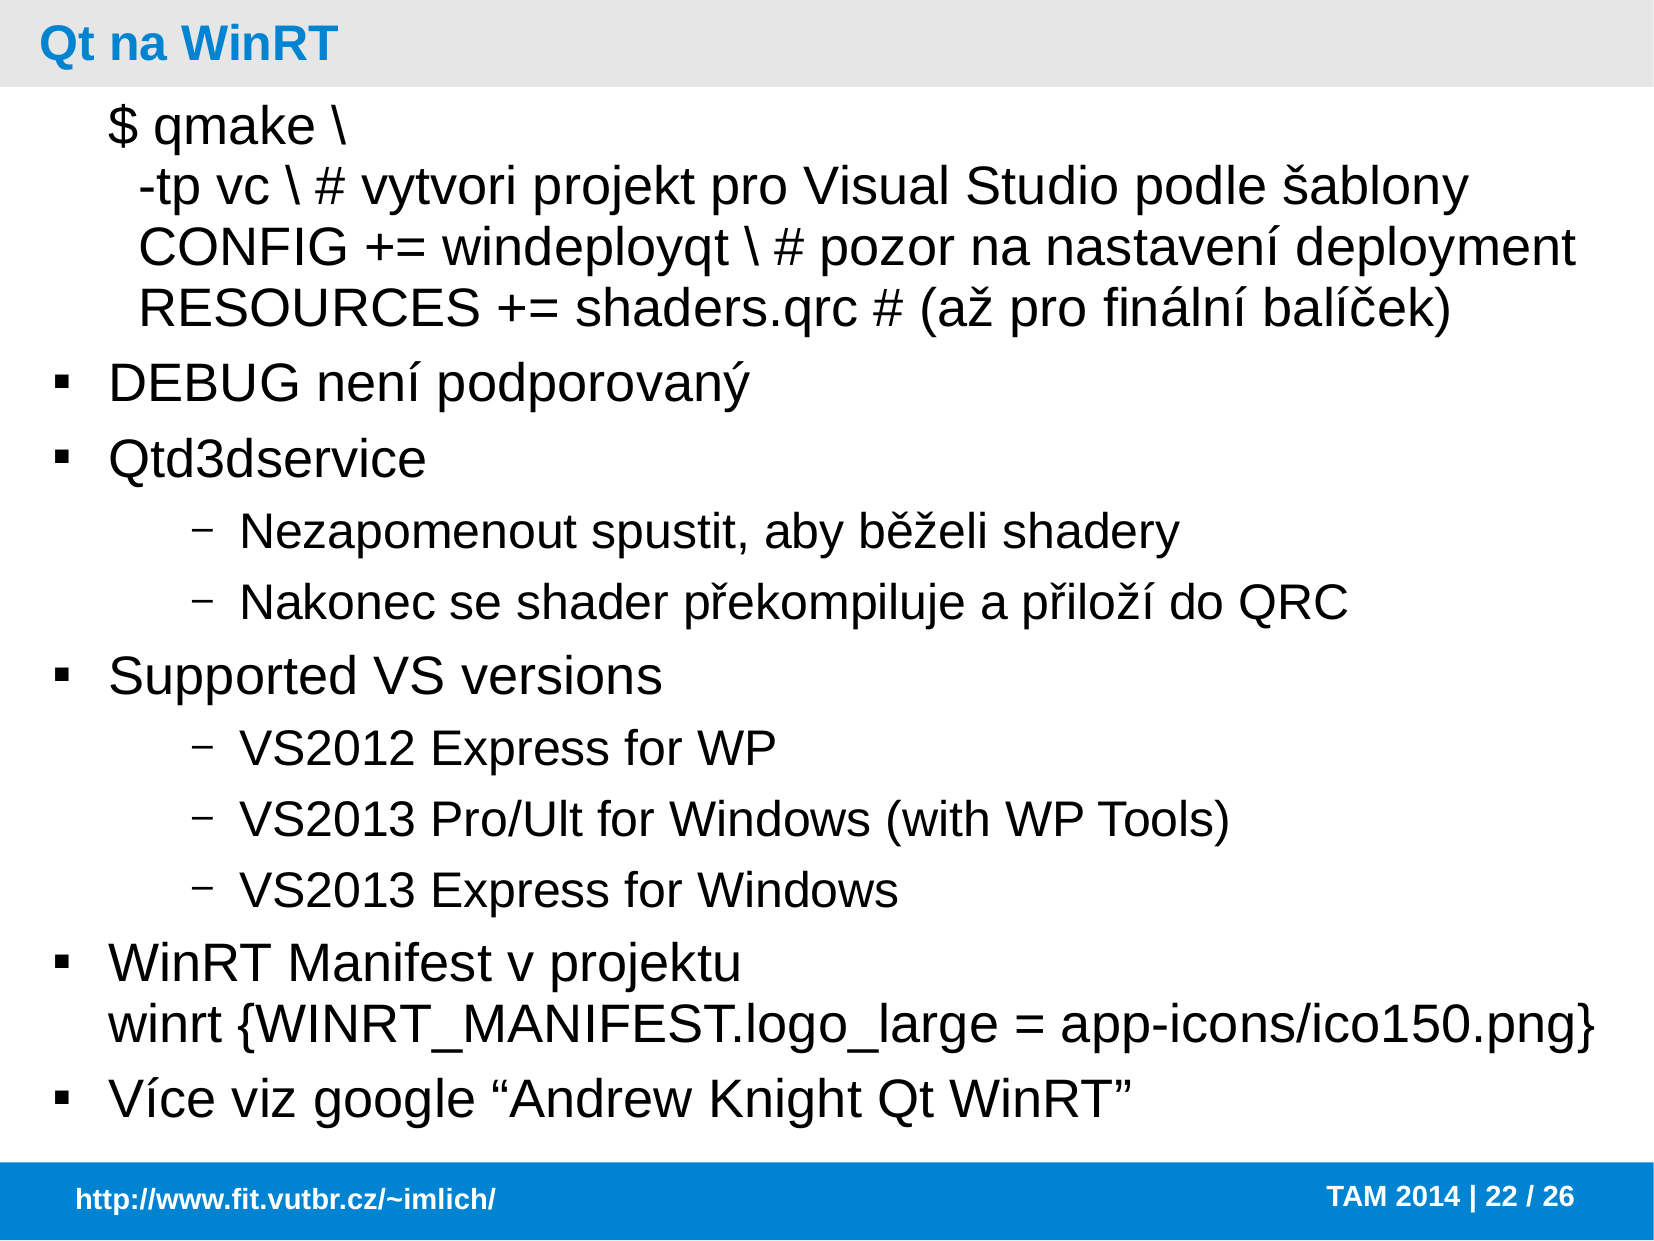

# Qt na WinRT
$ qmake \
 -tp vc \ # vytvori projekt pro Visual Studio podle šablony
 CONFIG += windeployqt \ # pozor na nastavení deployment
 RESOURCES += shaders.qrc # (až pro finální balíček)
DEBUG není podporovaný
Qtd3dservice
Nezapomenout spustit, aby běželi shadery
Nakonec se shader překompiluje a přiloží do QRC
Supported VS versions
VS2012 Express for WP
VS2013 Pro/Ult for Windows (with WP Tools)
VS2013 Express for Windows
WinRT Manifest v projektu
winrt {WINRT_MANIFEST.logo_large = app-icons/ico150.png}
Více viz google “Andrew Knight Qt WinRT”